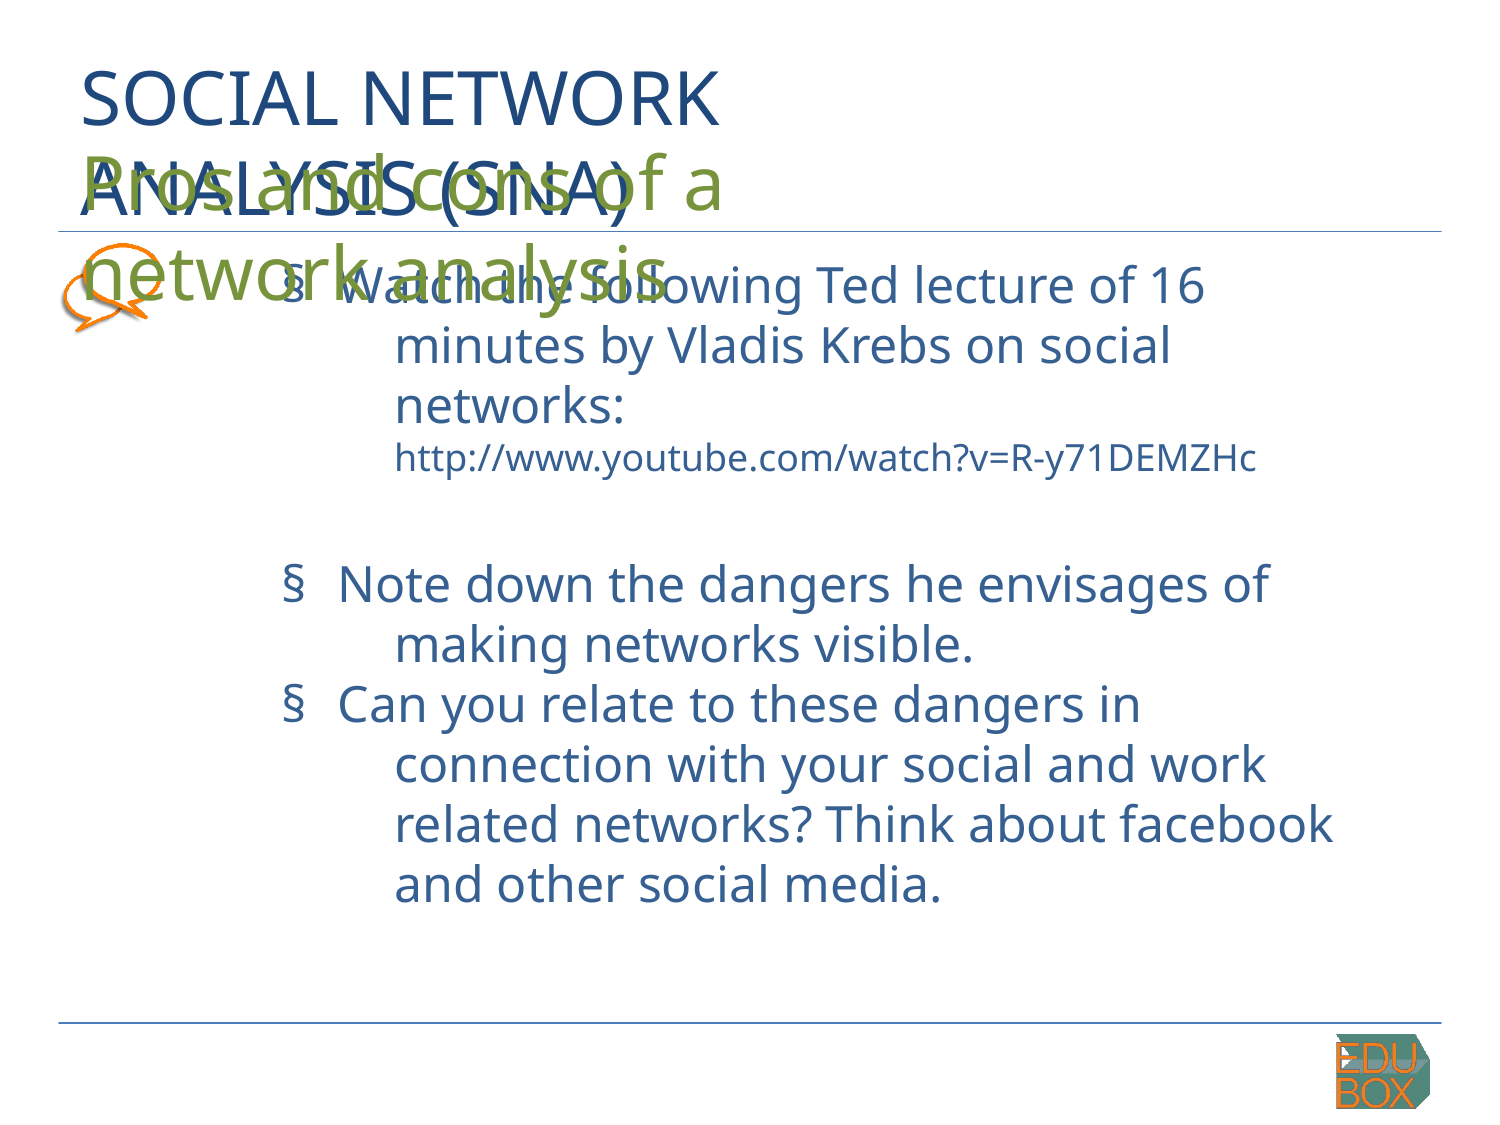

# SOCIAL NETWORK ANALYSIS (SNA)
Pros and cons of a network analysis
Watch the following Ted lecture of 16 minutes by Vladis Krebs on social networks: http://www.youtube.com/watch?v=R-y71DEMZHc
Note down the dangers he envisages of making networks visible.
Can you relate to these dangers in connection with your social and work related networks? Think about facebook and other social media.